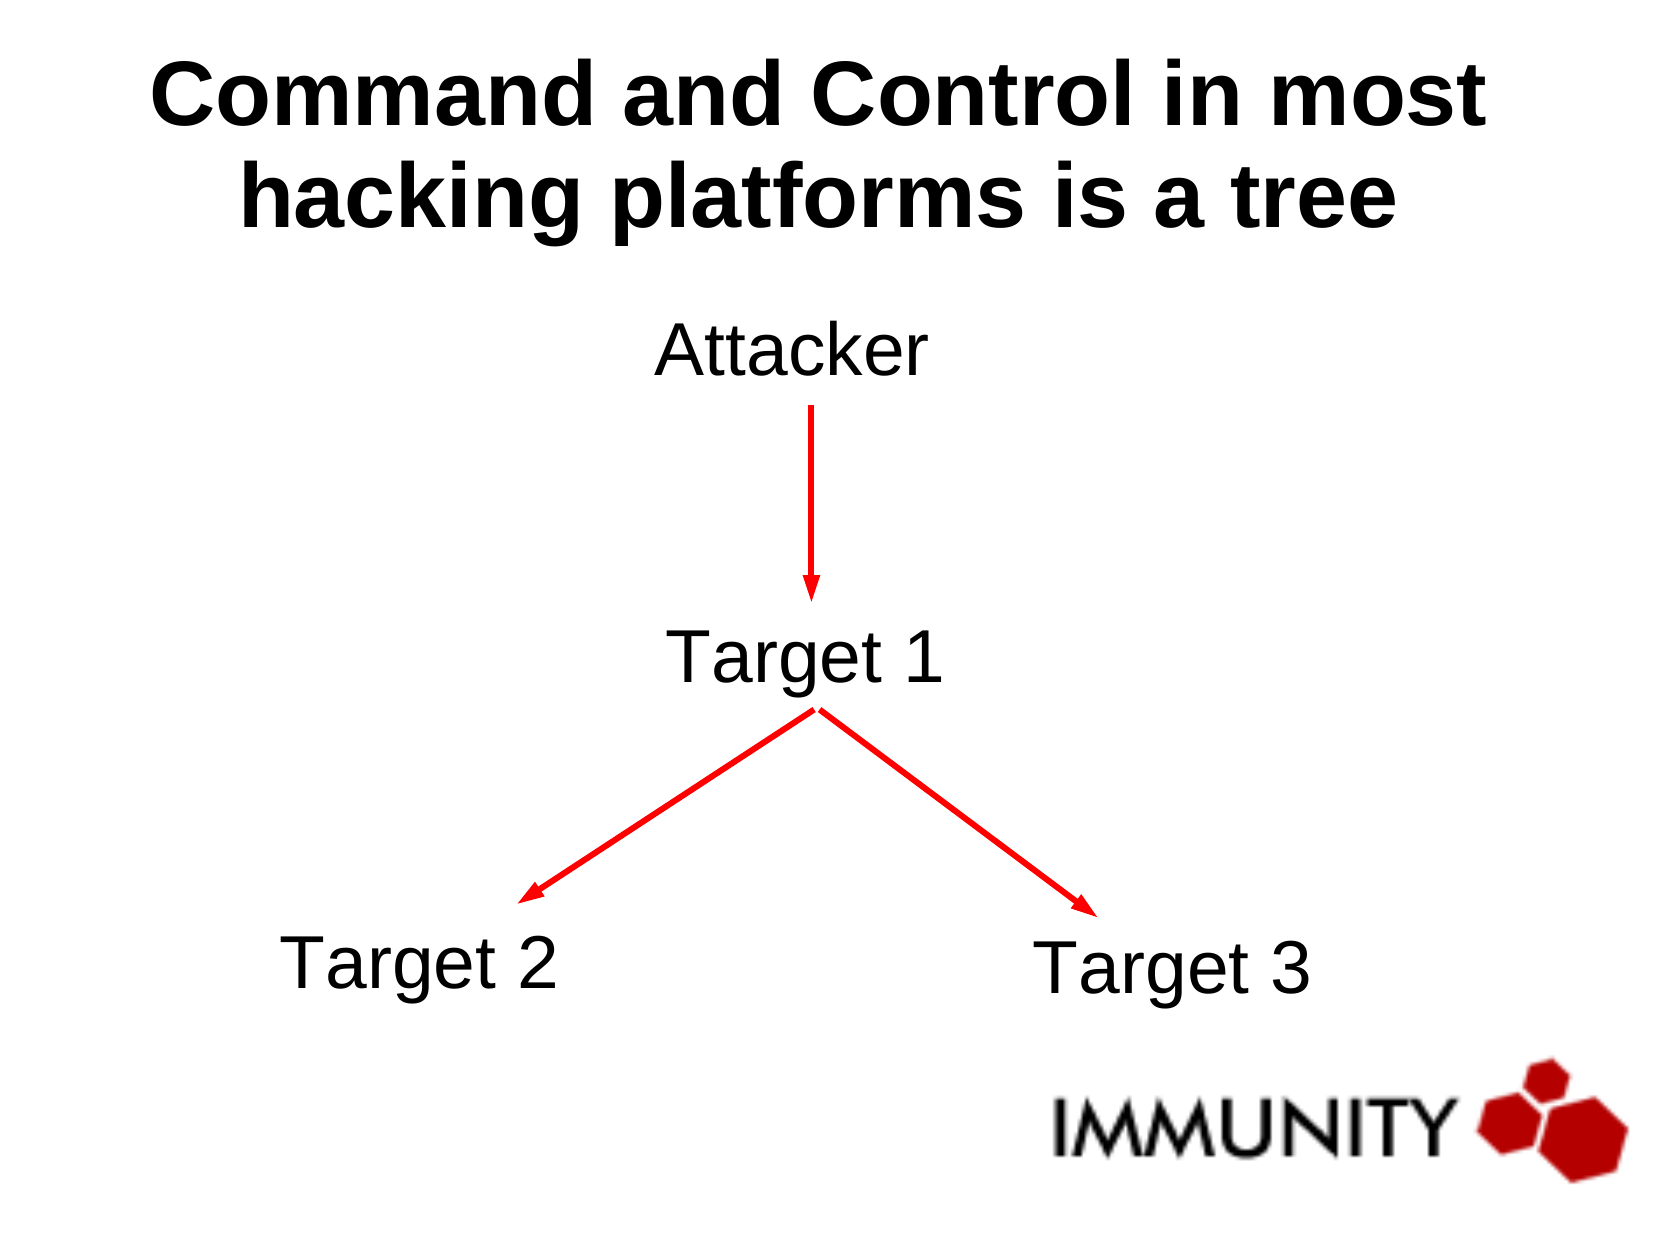

# Command and Control in most hacking platforms is a tree
Attacker
Target 1
Target 2
Target 3